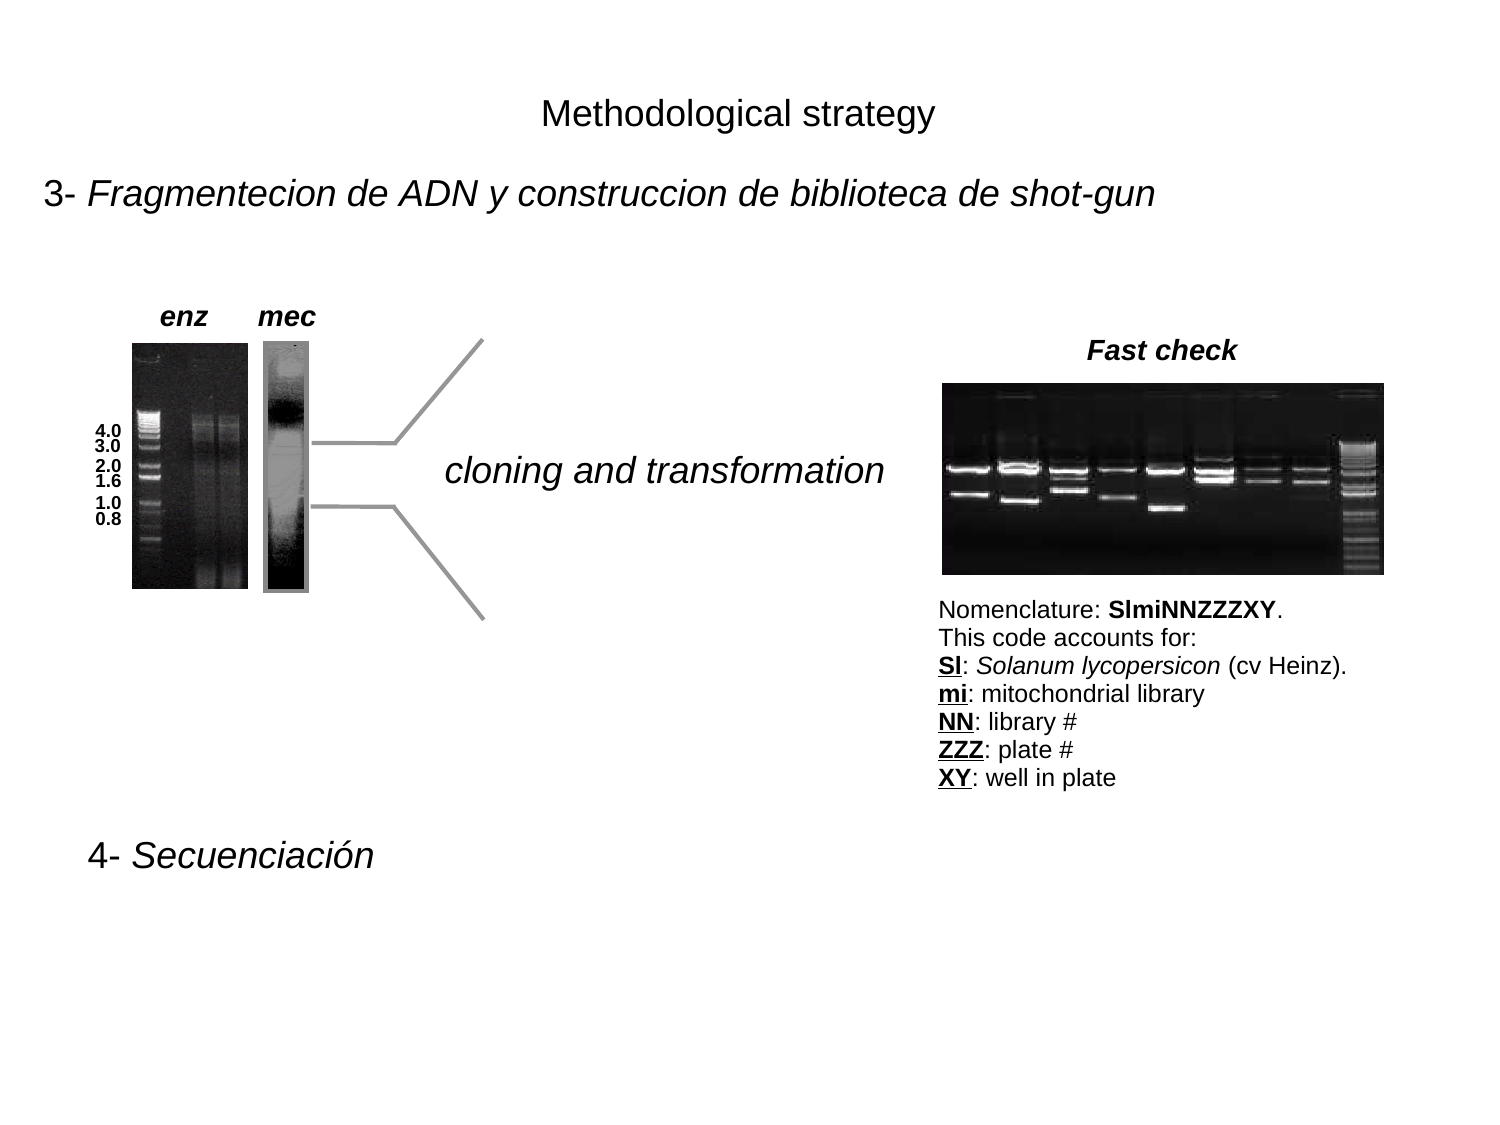

Methodological strategy
3- Fragmentecion de ADN y construccion de biblioteca de shot-gun
enz mec
Fast check
4.0
3.0
cloning and transformation
2.0
1.6
1.0
0.8
Nomenclature: SlmiNNZZZXY.
This code accounts for:
Sl: Solanum lycopersicon (cv Heinz).
mi: mitochondrial library
NN: library #
ZZZ: plate #
XY: well in plate
4- Secuenciación